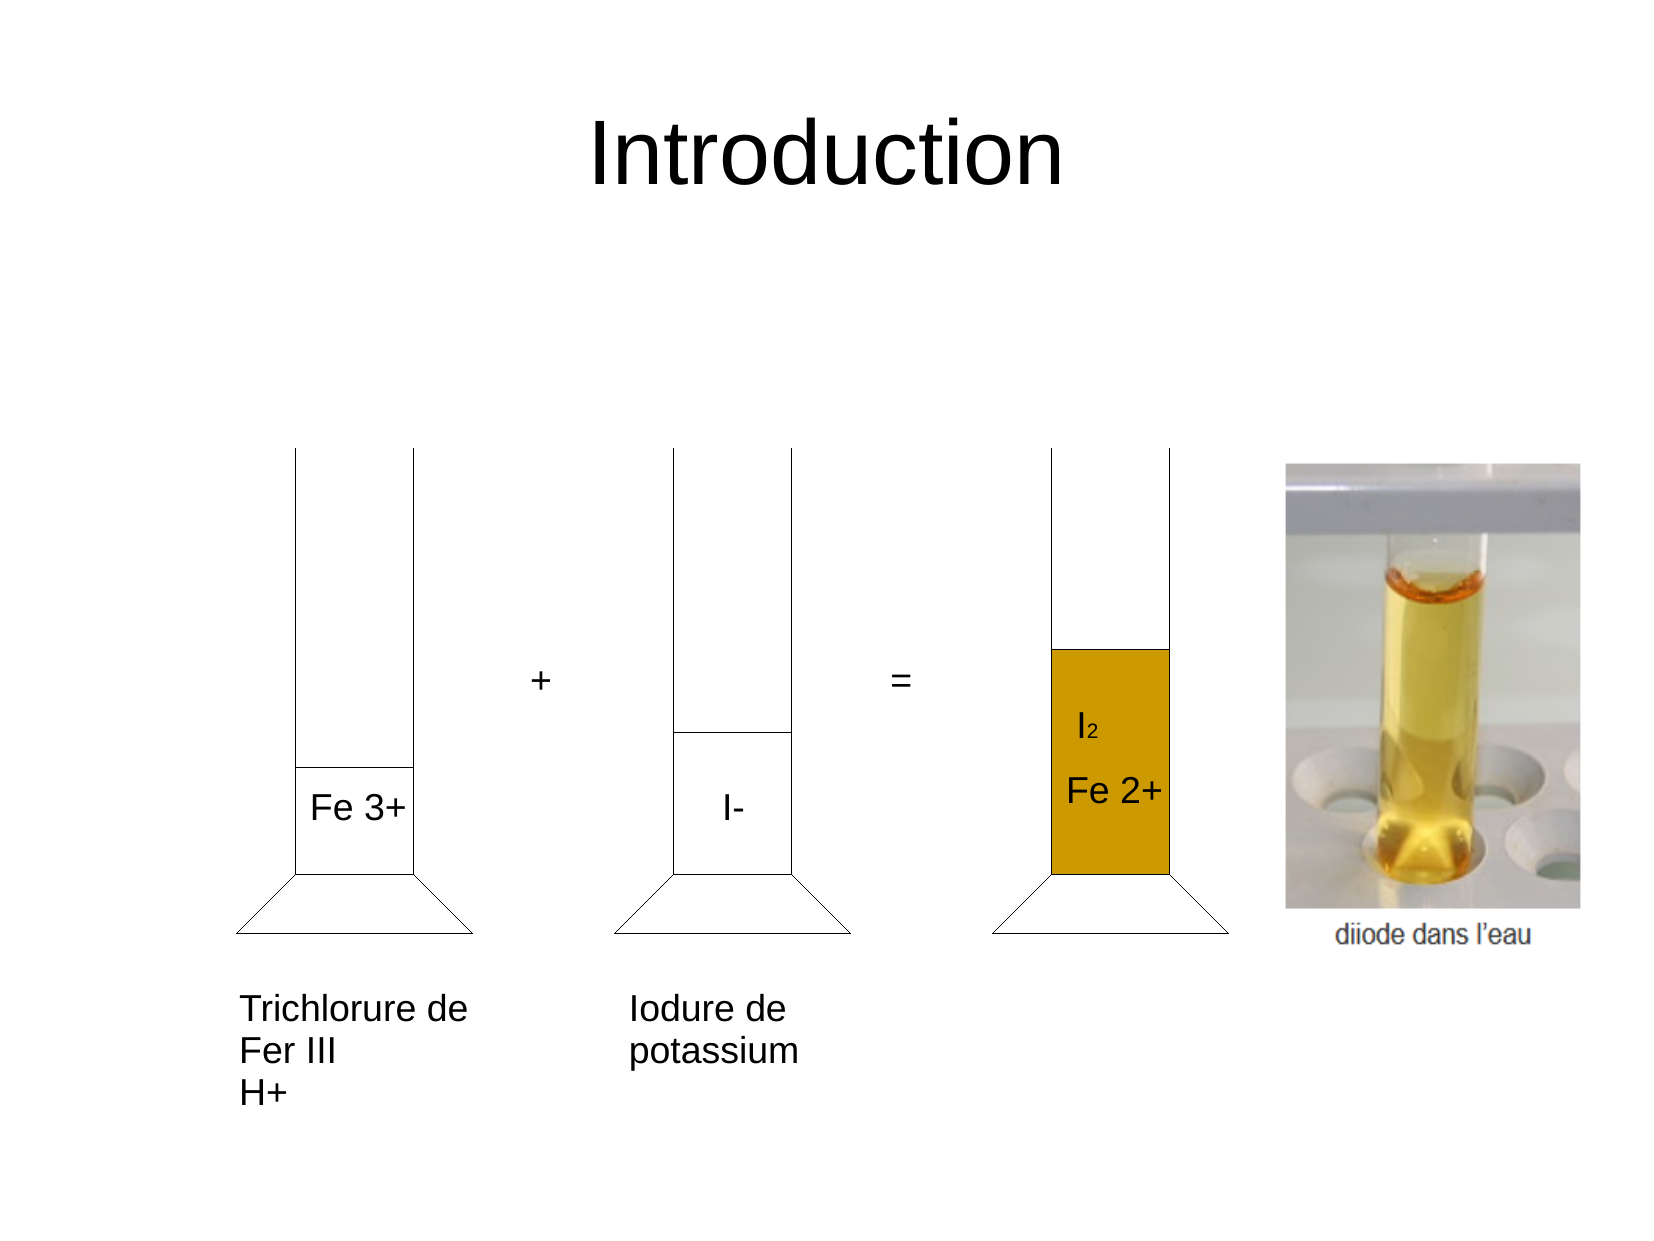

# Introduction
+
=
 I2
Fe 2+
Fe 3+
 I-
Trichlorure de Fer III
H+
Iodure de potassium